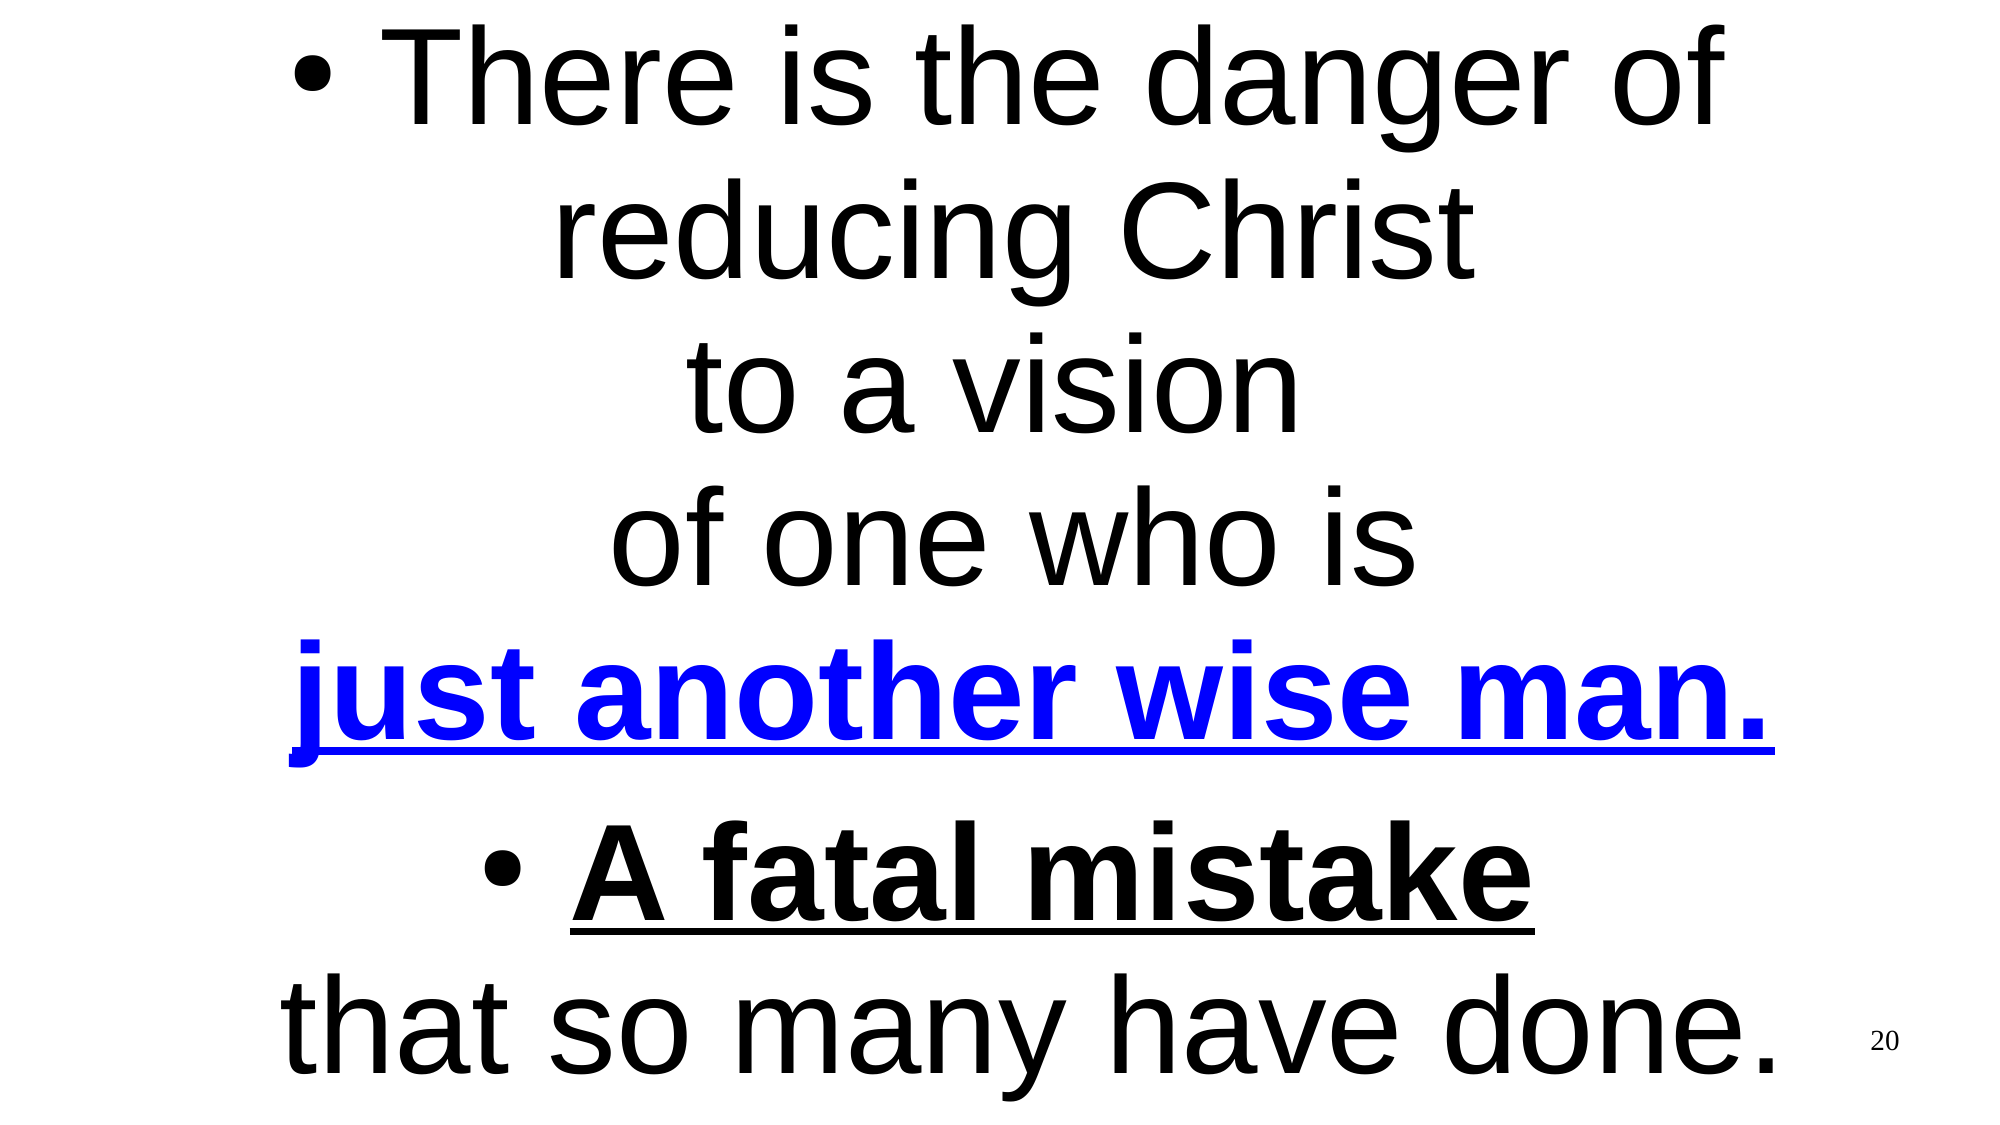

# There is the danger of reducing Christ to a vision of one who is just another wise man.
 A fatal mistake
that so many have done.
20